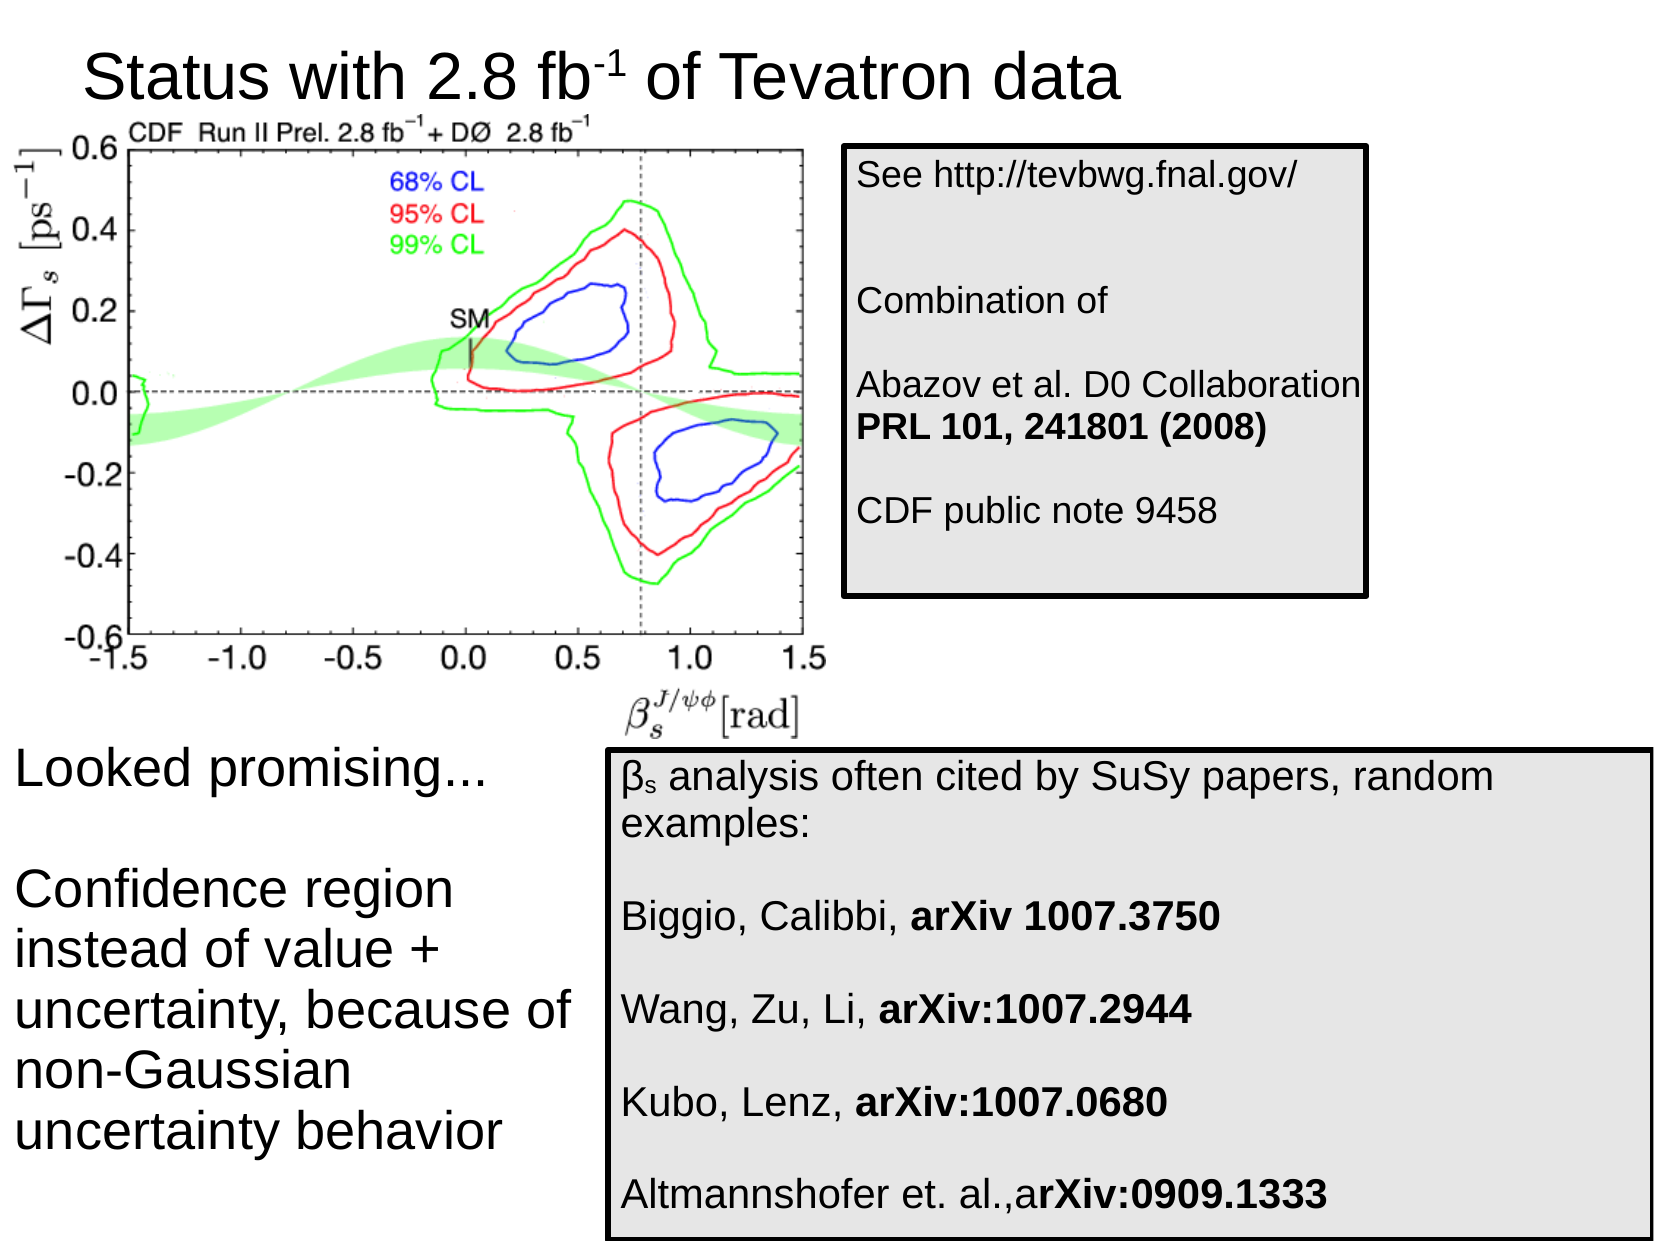

# Status with 2.8 fb-1 of Tevatron data
See http://tevbwg.fnal.gov/
Combination of
Abazov et al. D0 Collaboration
PRL 101, 241801 (2008)
CDF public note 9458
Looked promising...
Confidence region instead of value + uncertainty, because of non-Gaussian uncertainty behavior
βs analysis often cited by SuSy papers, random examples:
Biggio, Calibbi, arXiv 1007.3750
Wang, Zu, Li, arXiv:1007.2944
Kubo, Lenz, arXiv:1007.0680
Altmannshofer et. al.,arXiv:0909.1333
4